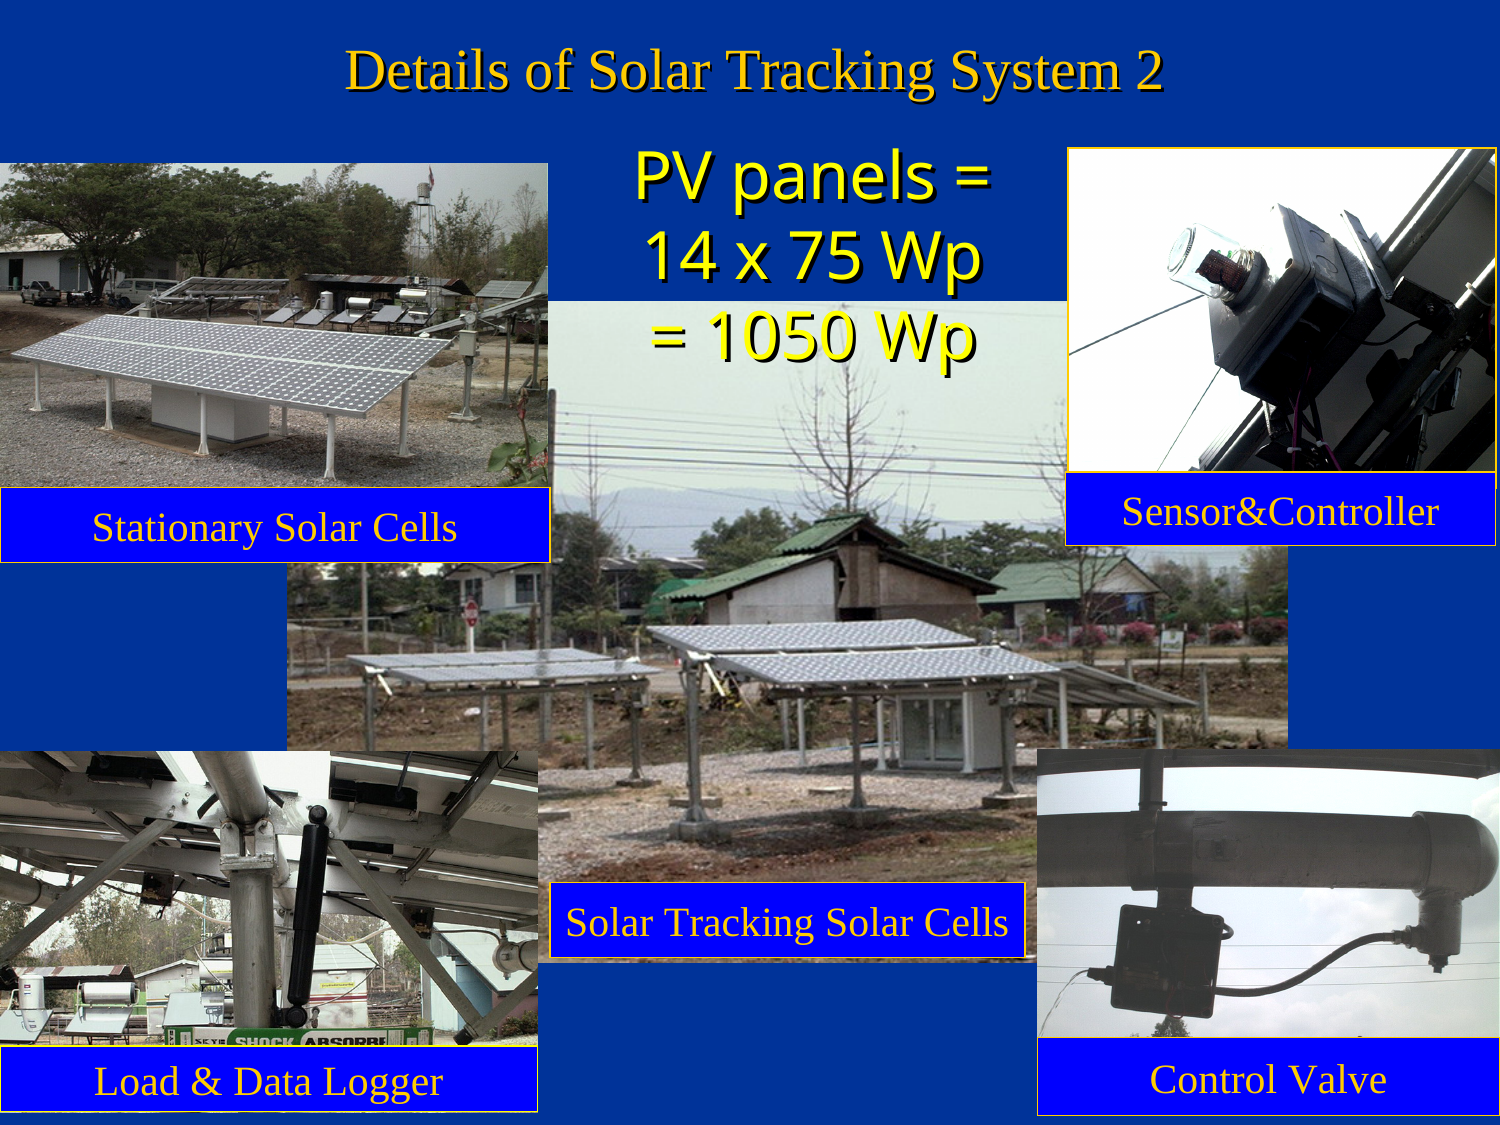

Details of Solar Tracking System 2
PV panels = 14 x 75 Wp
= 1050 Wp
Sensor&Controller
Stationary Solar Cells
Solar Tracking Solar Cells
Control Valve
Load & Data Logger